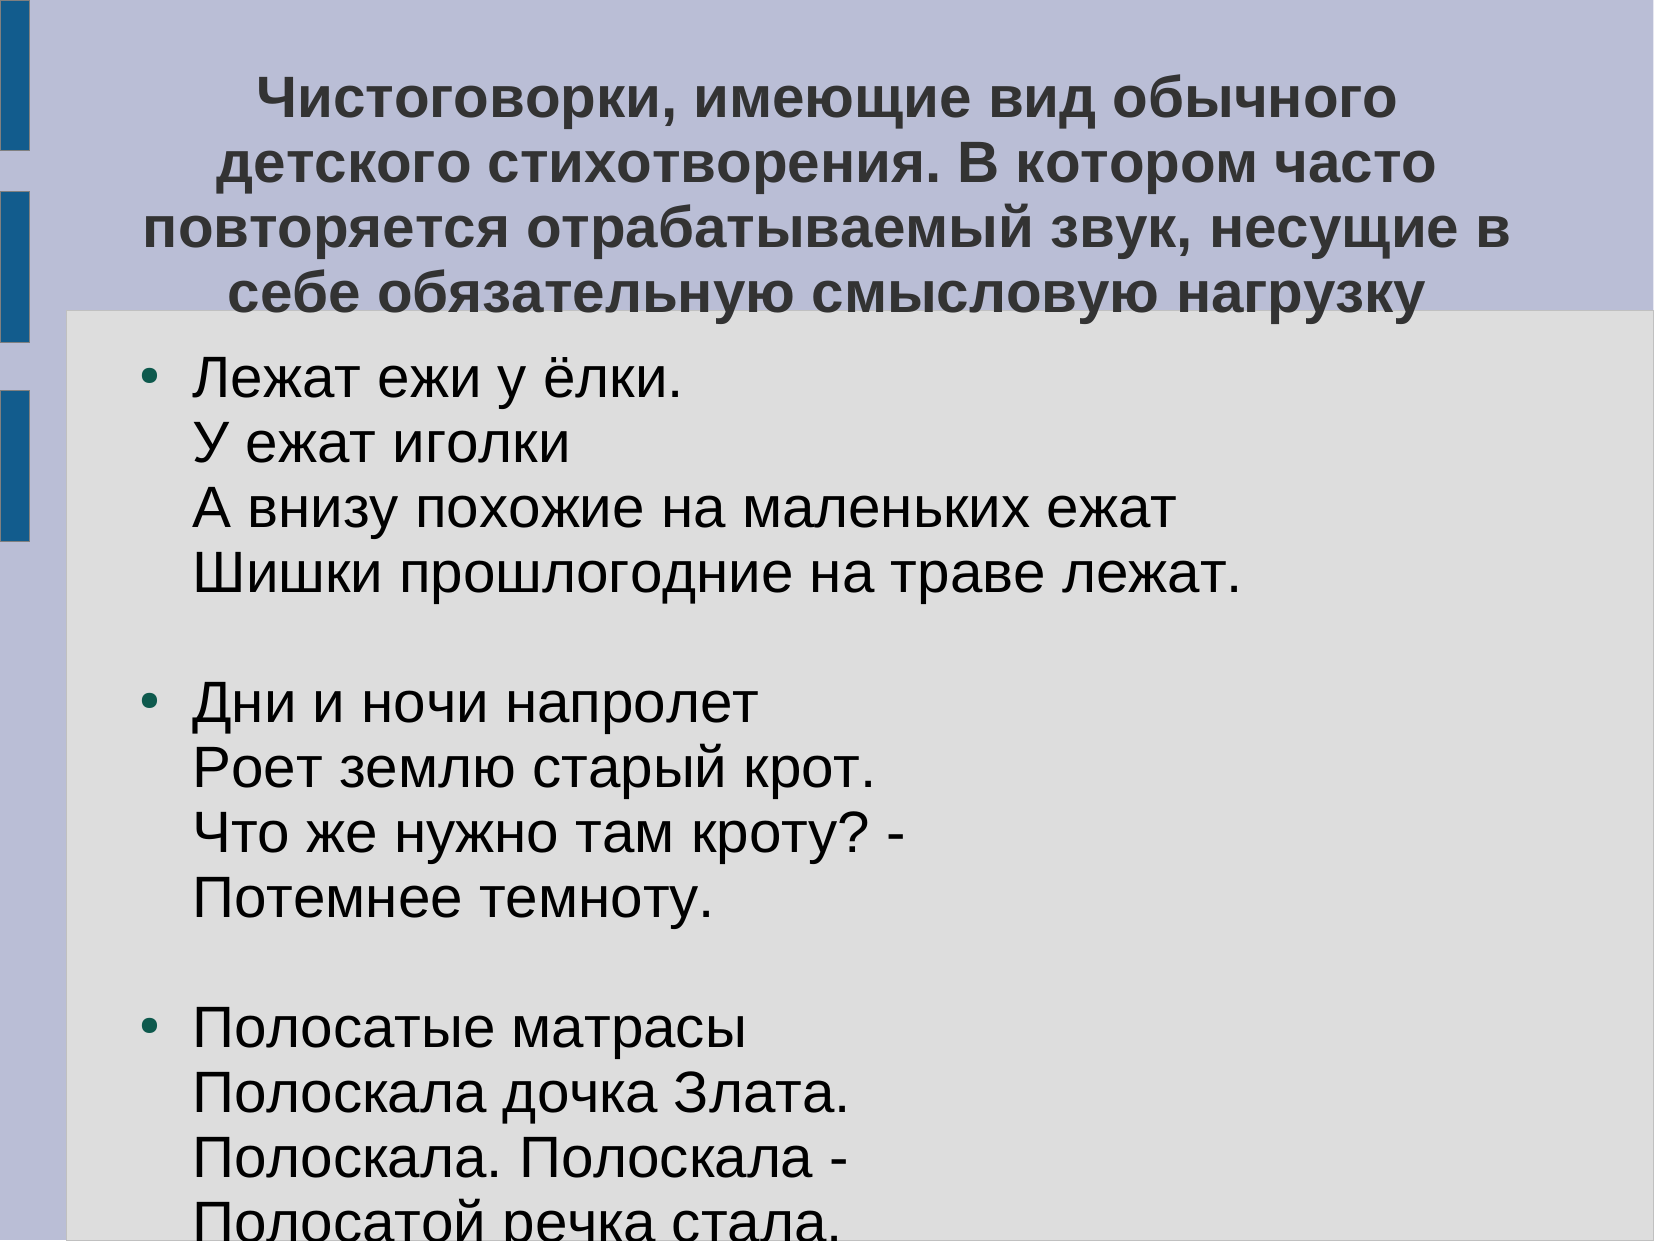

# Чистоговорки, имеющие вид обычного детского стихотворения. В котором часто повторяется отрабатываемый звук, несущие в себе обязательную смысловую нагрузку
Лежат ежи у ёлки.
У ежат иголки
А внизу похожие на маленьких ежат
Шишки прошлогодние на траве лежат.
Дни и ночи напролет
Роет землю старый крот.
Что же нужно там кроту? -
Потемнее темноту.
Полосатые матрасы
Полоскала дочка Злата.
Полоскала. Полоскала -
Полосатой речка стала.